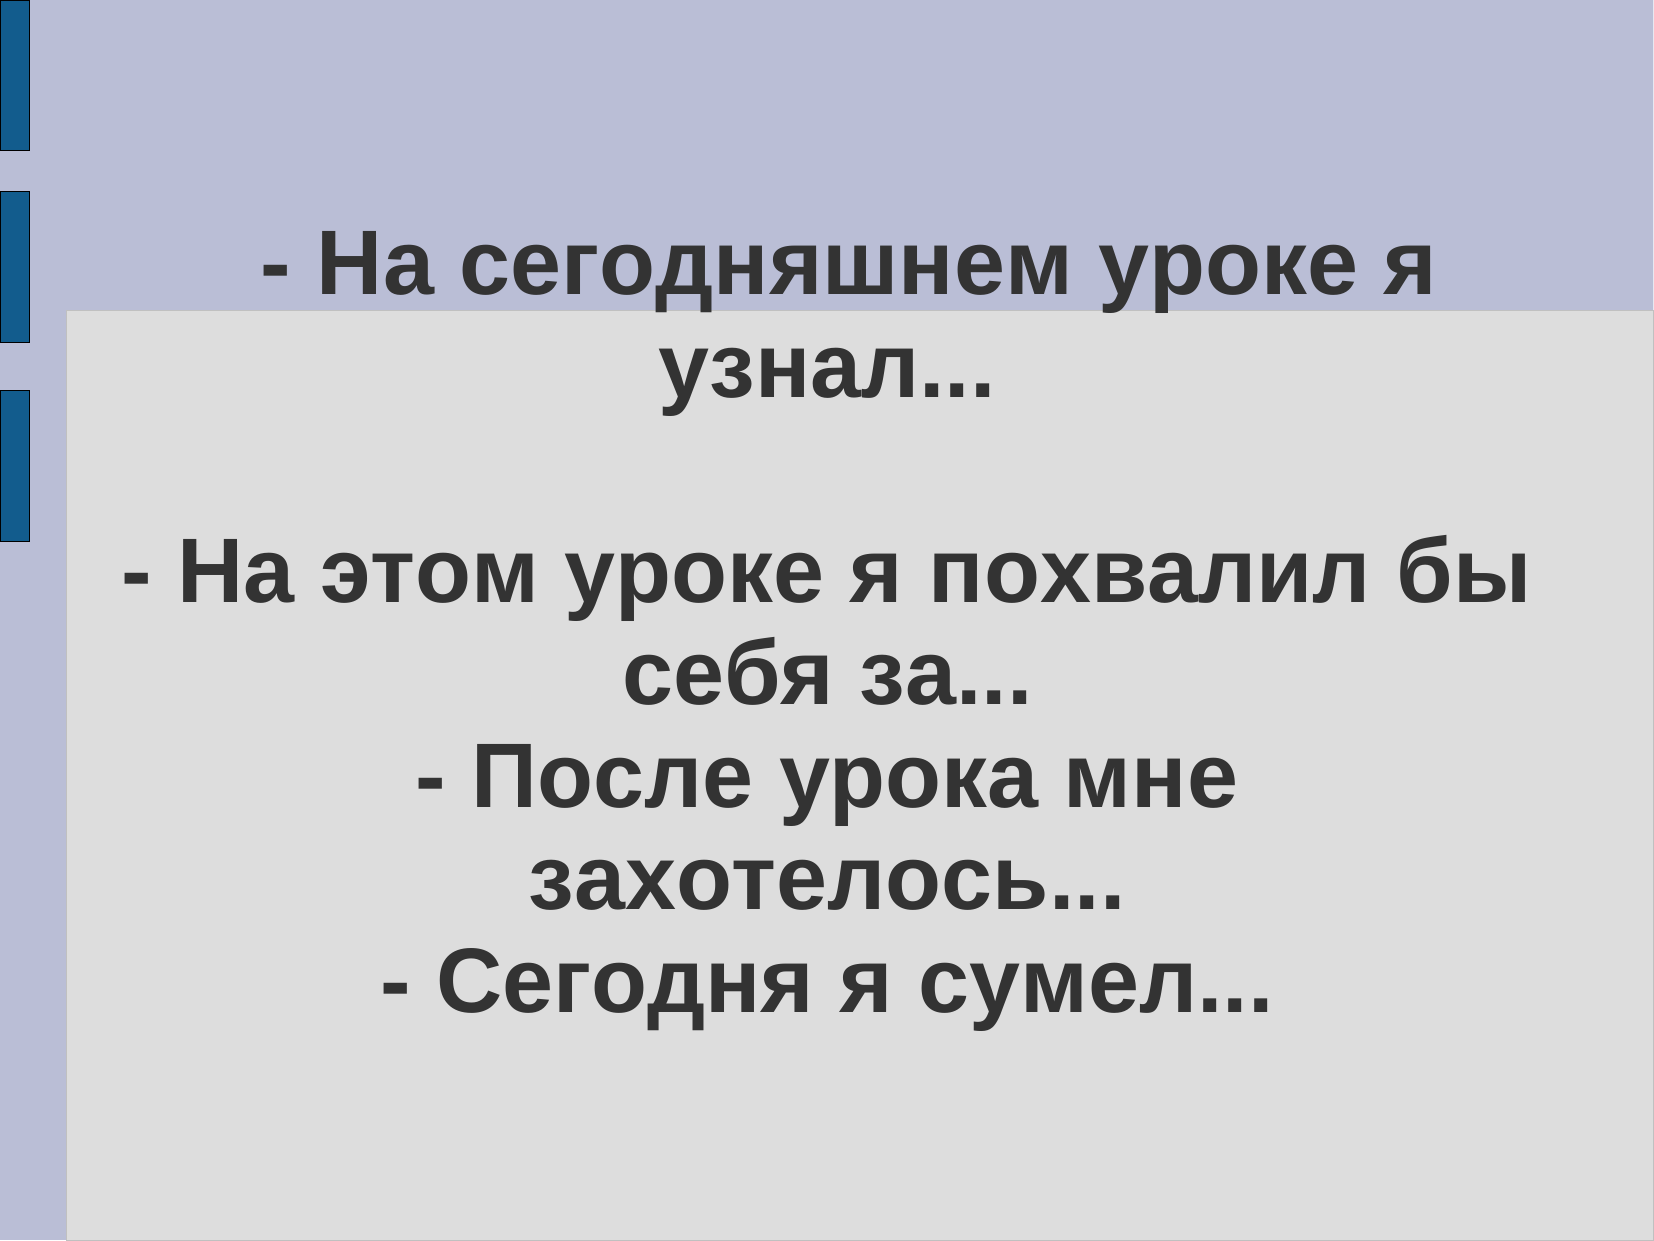

# - На сегодняшнем уроке я узнал... - На этом уроке я похвалил бы себя за... - После урока мне захотелось... - Сегодня я сумел...